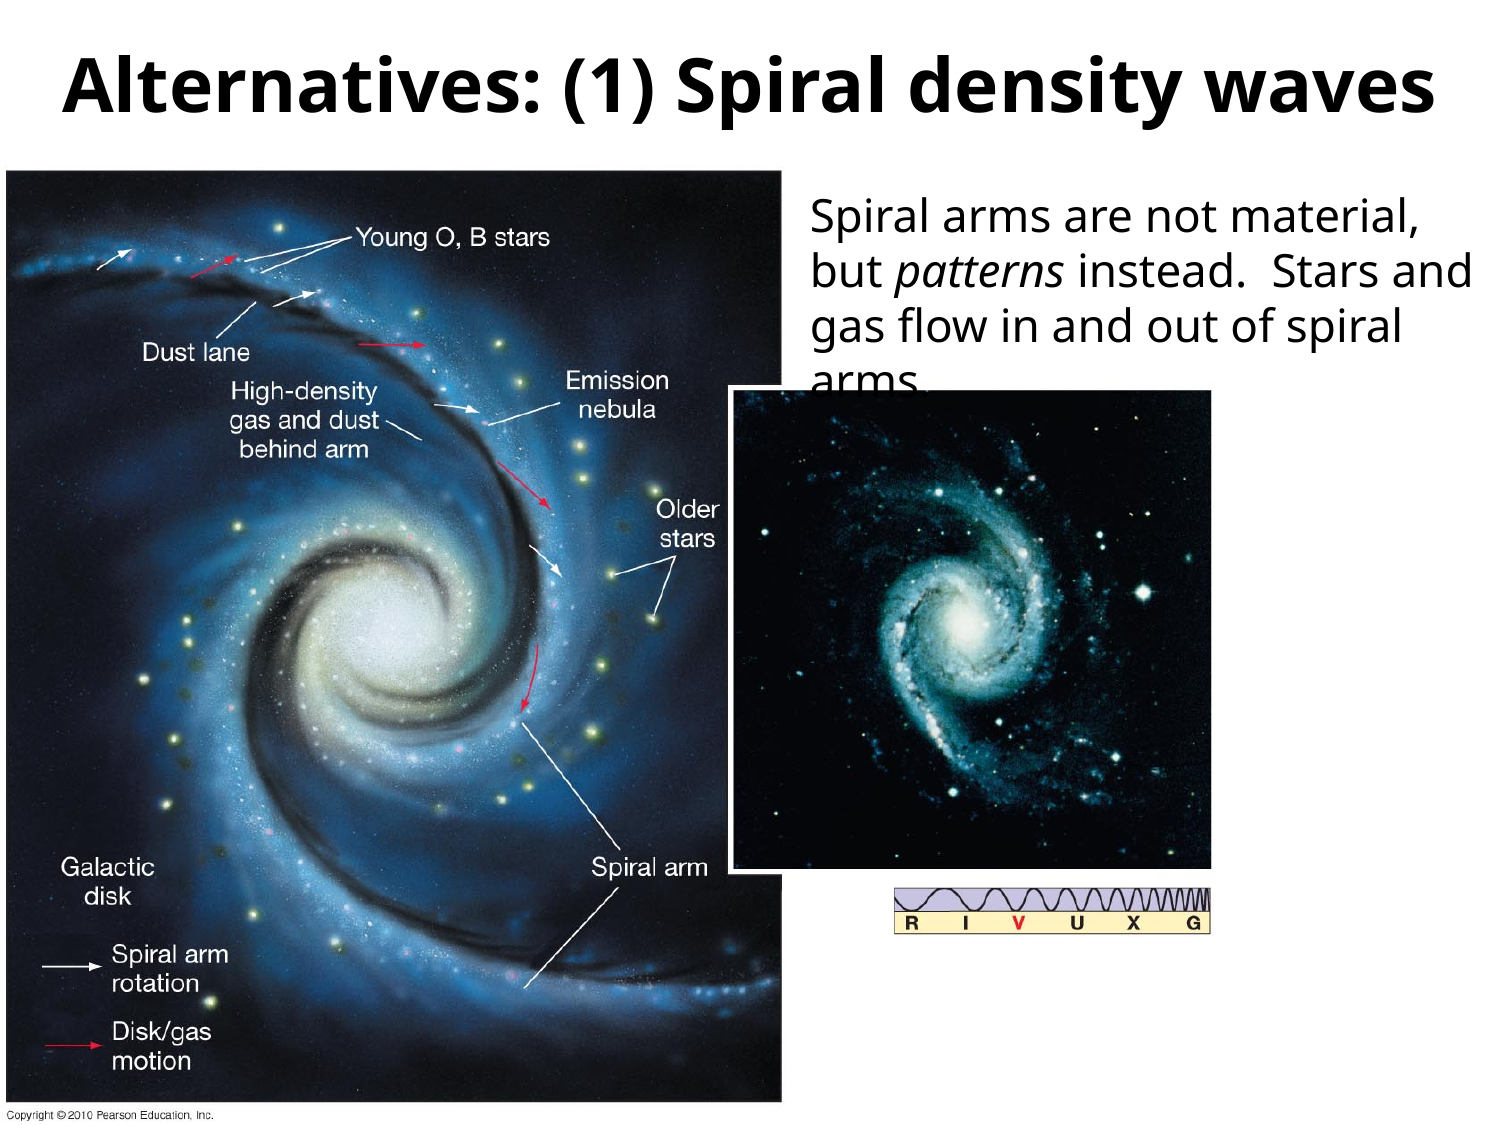

# Alternatives: (1) Spiral density waves
Spiral arms are not material, but patterns instead. Stars and gas flow in and out of spiral arms.